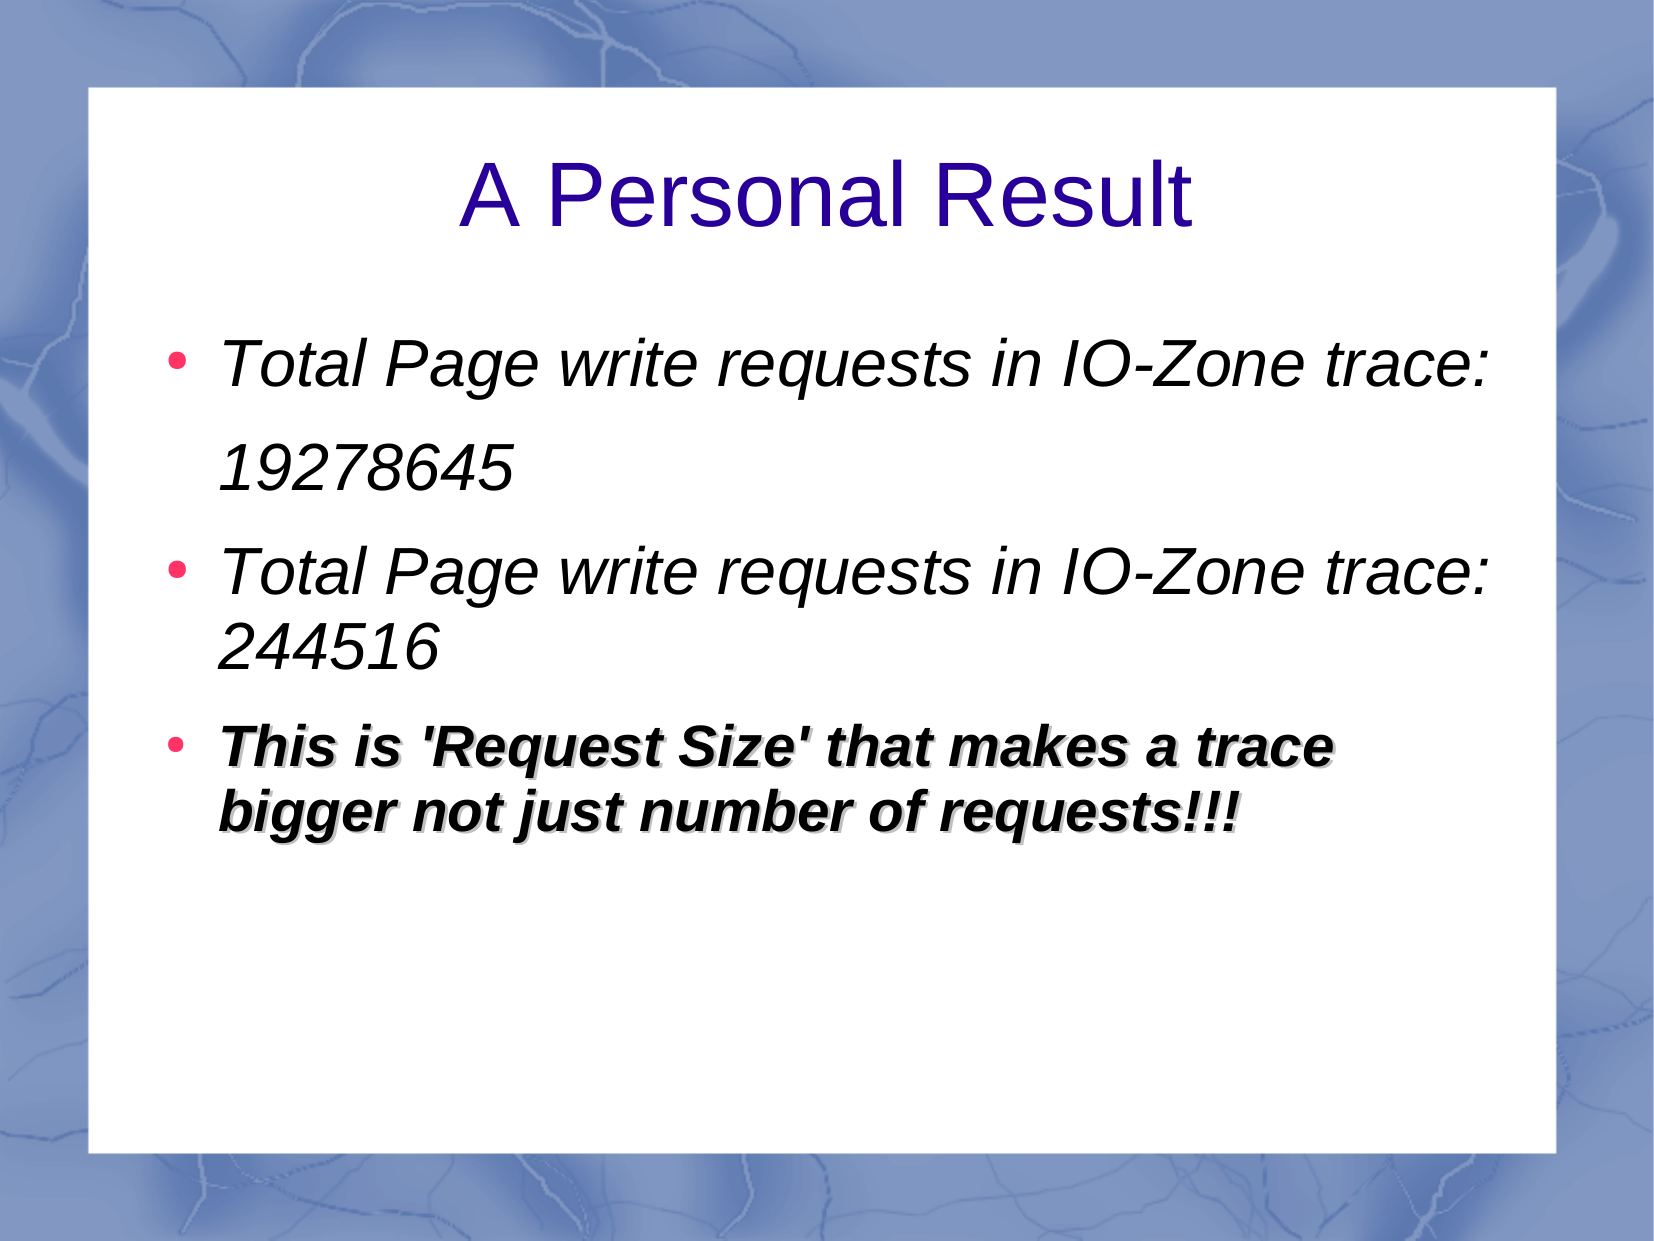

# A Personal Result
Total Page write requests in IO-Zone trace:
19278645
Total Page write requests in IO-Zone trace: 244516
This is 'Request Size' that makes a trace bigger not just number of requests!!!